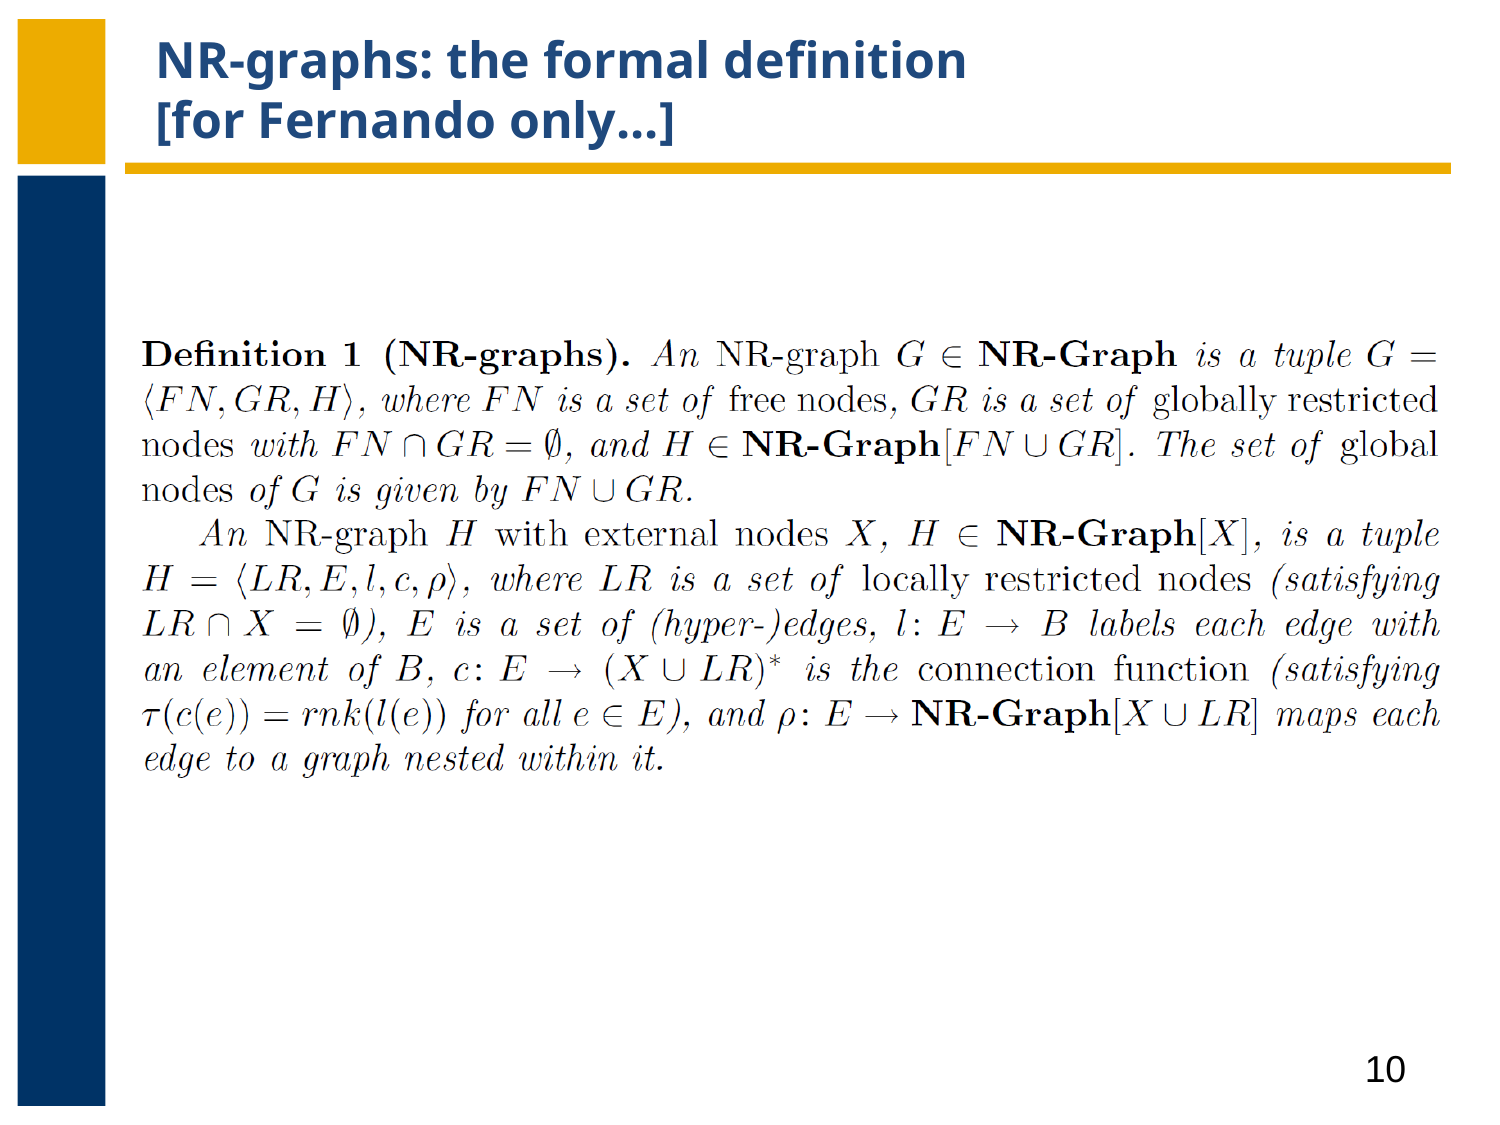

# NR-graphs: the formal definition [for Fernando only...]
10